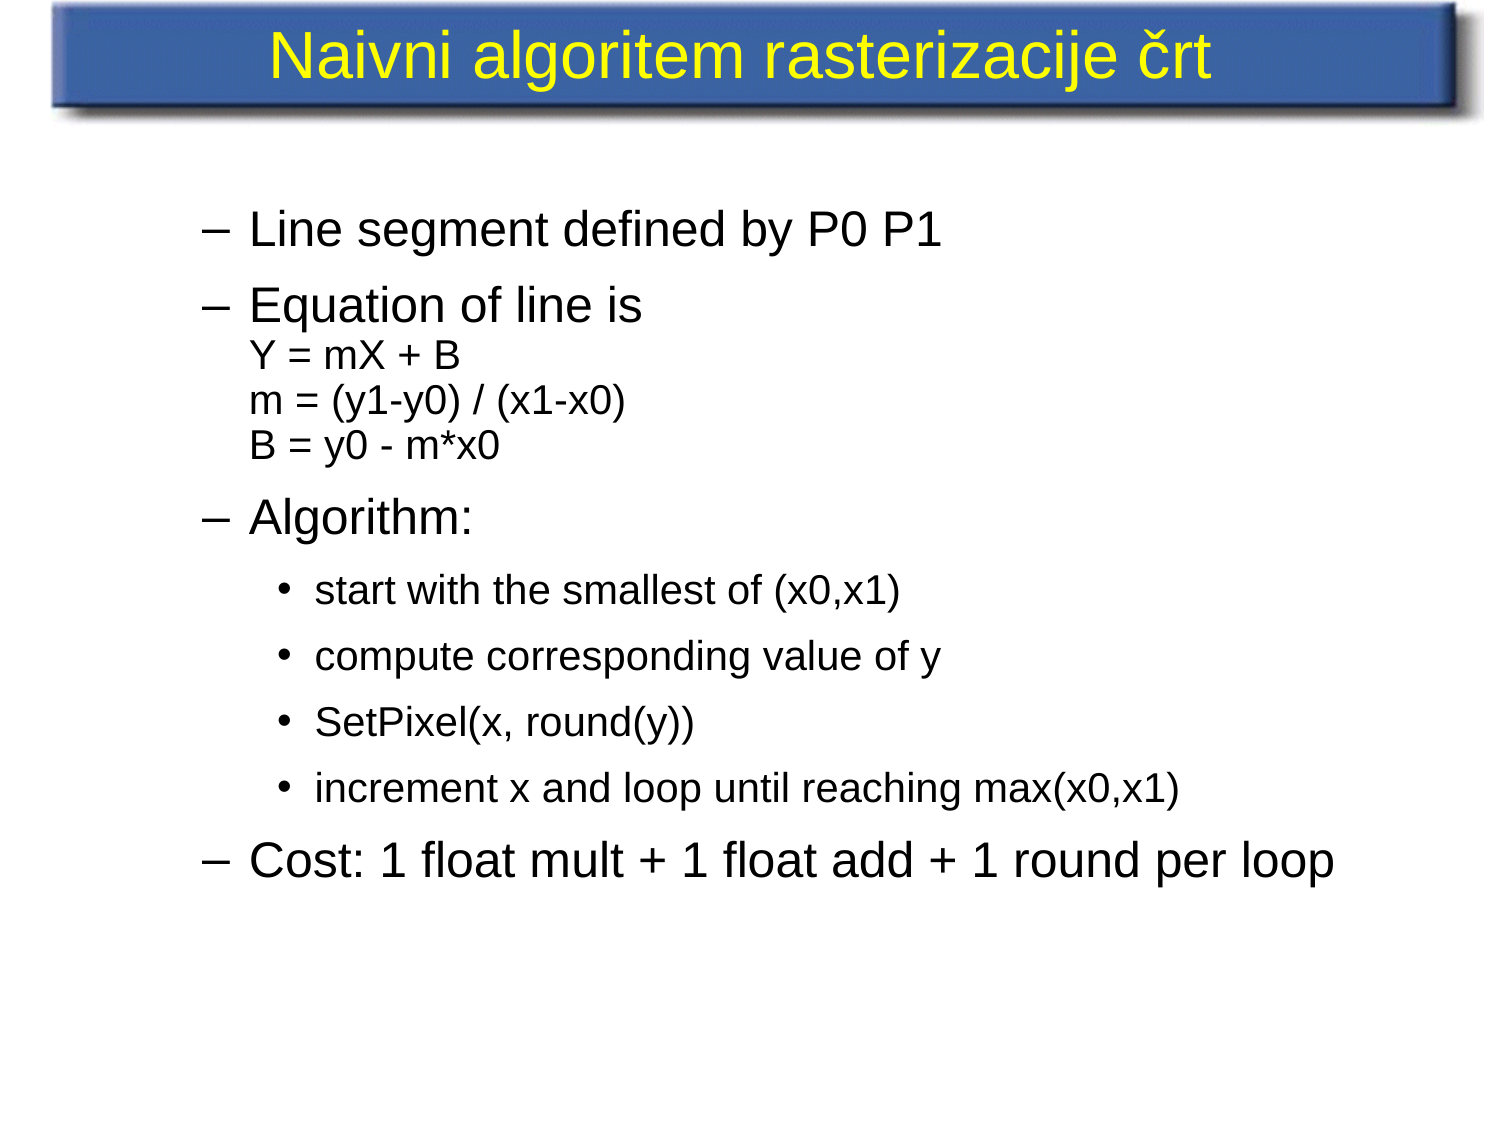

# Naivni algoritem rasterizacije črt
Line segment defined by P0 P1
Equation of line is
Y = mX + B
m = (y1-y0) / (x1-x0)
B = y0 - m*x0
Algorithm:
start with the smallest of (x0,x1)
compute corresponding value of y
SetPixel(x, round(y))
increment x and loop until reaching max(x0,x1)
Cost: 1 float mult + 1 float add + 1 round per loop